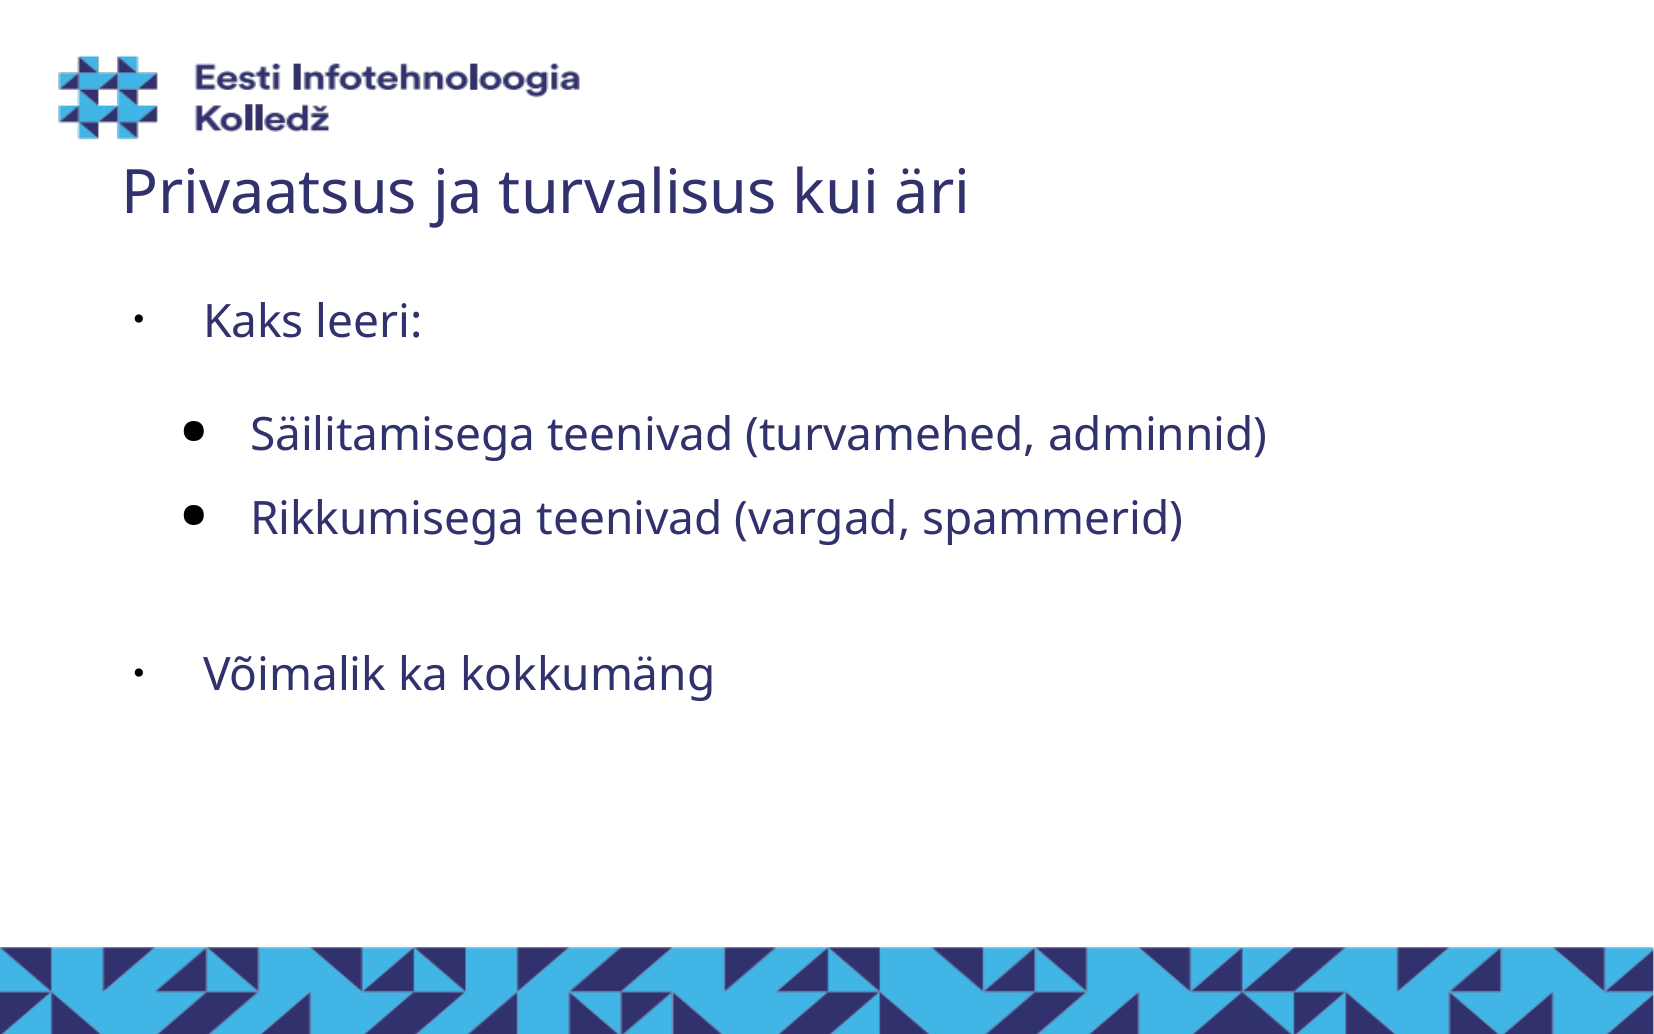

# Privaatsus ja turvalisus kui äri
Kaks leeri:
Säilitamisega teenivad (turvamehed, adminnid)
Rikkumisega teenivad (vargad, spammerid)
Võimalik ka kokkumäng